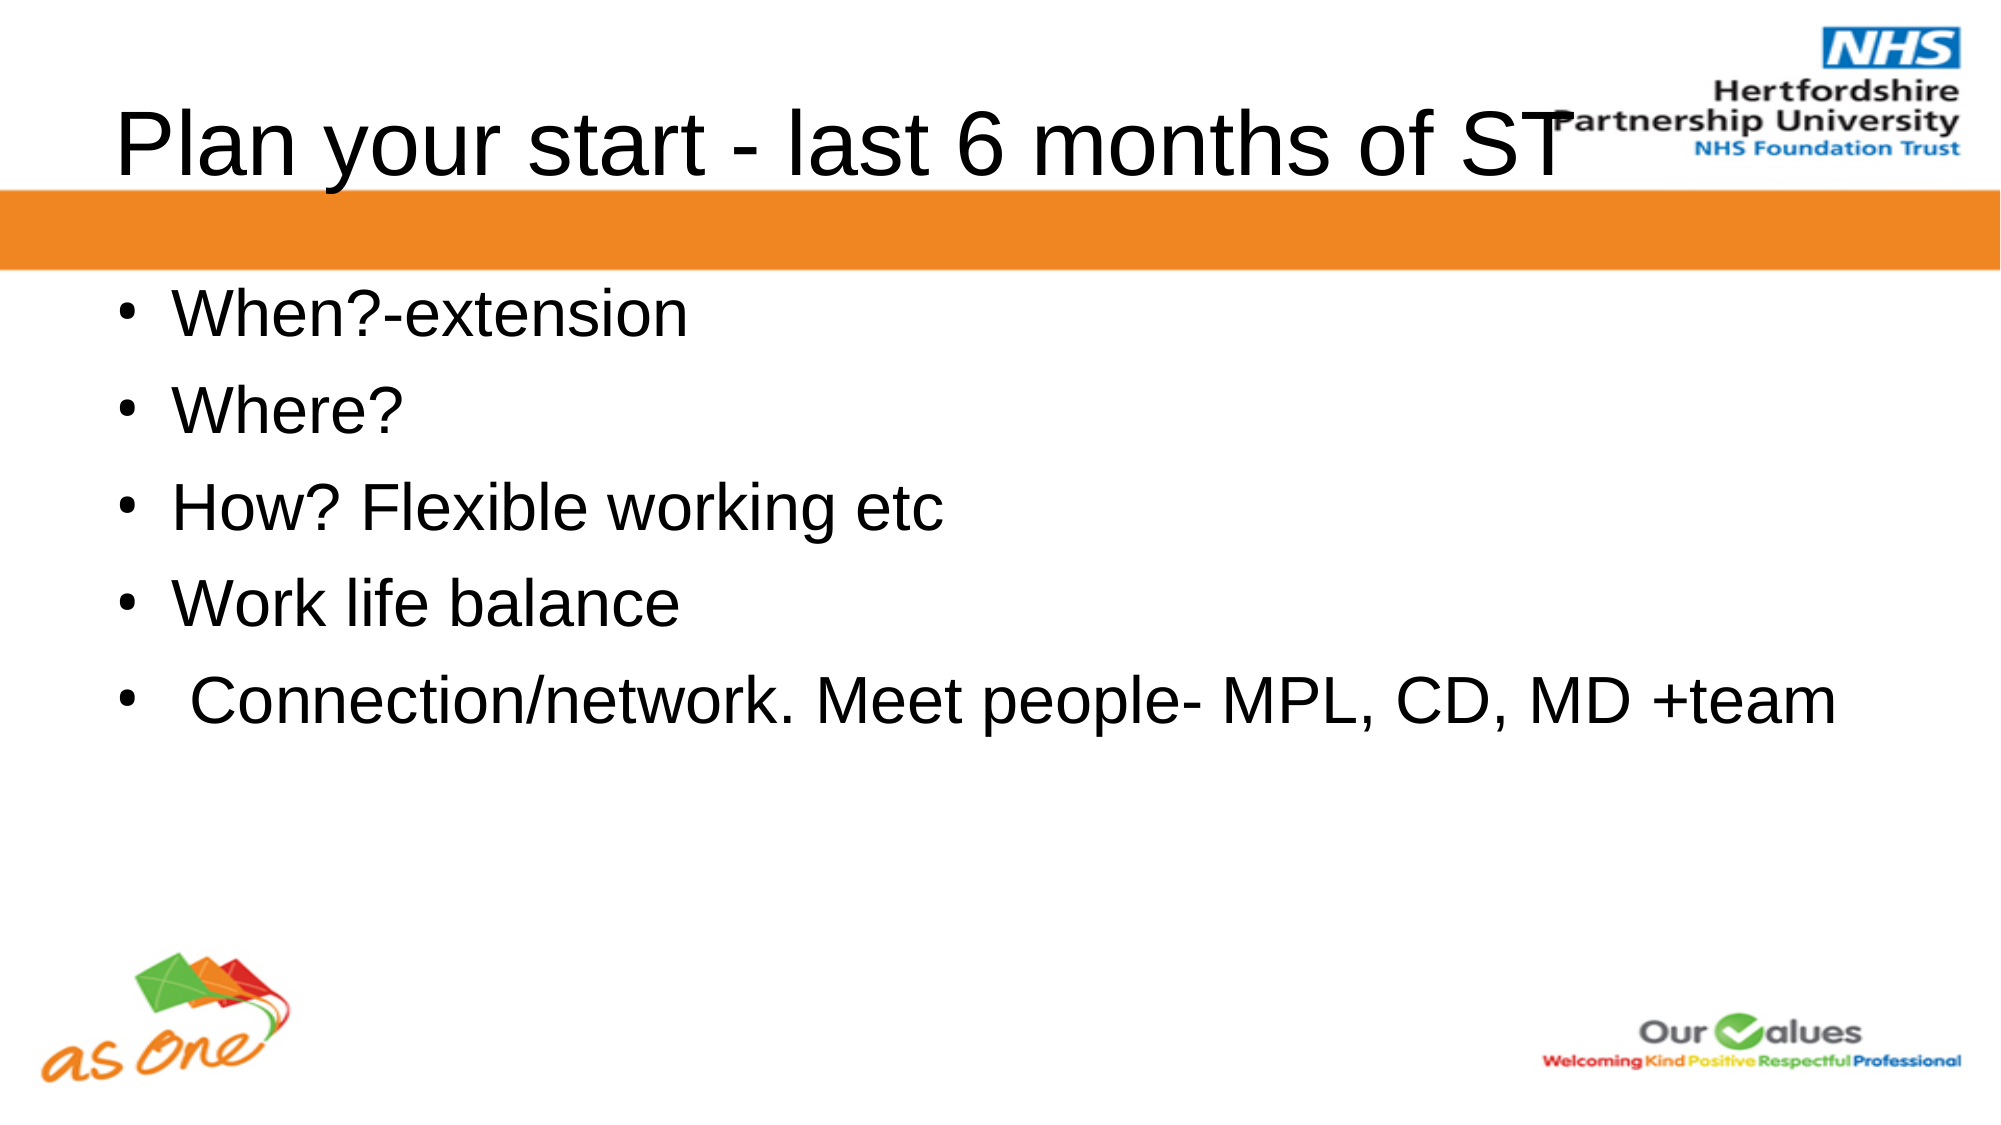

# Plan your start - last 6 months of ST
When?-extension
Where?
How? Flexible working etc
Work life balance
 Connection/network. Meet people- MPL, CD, MD +team